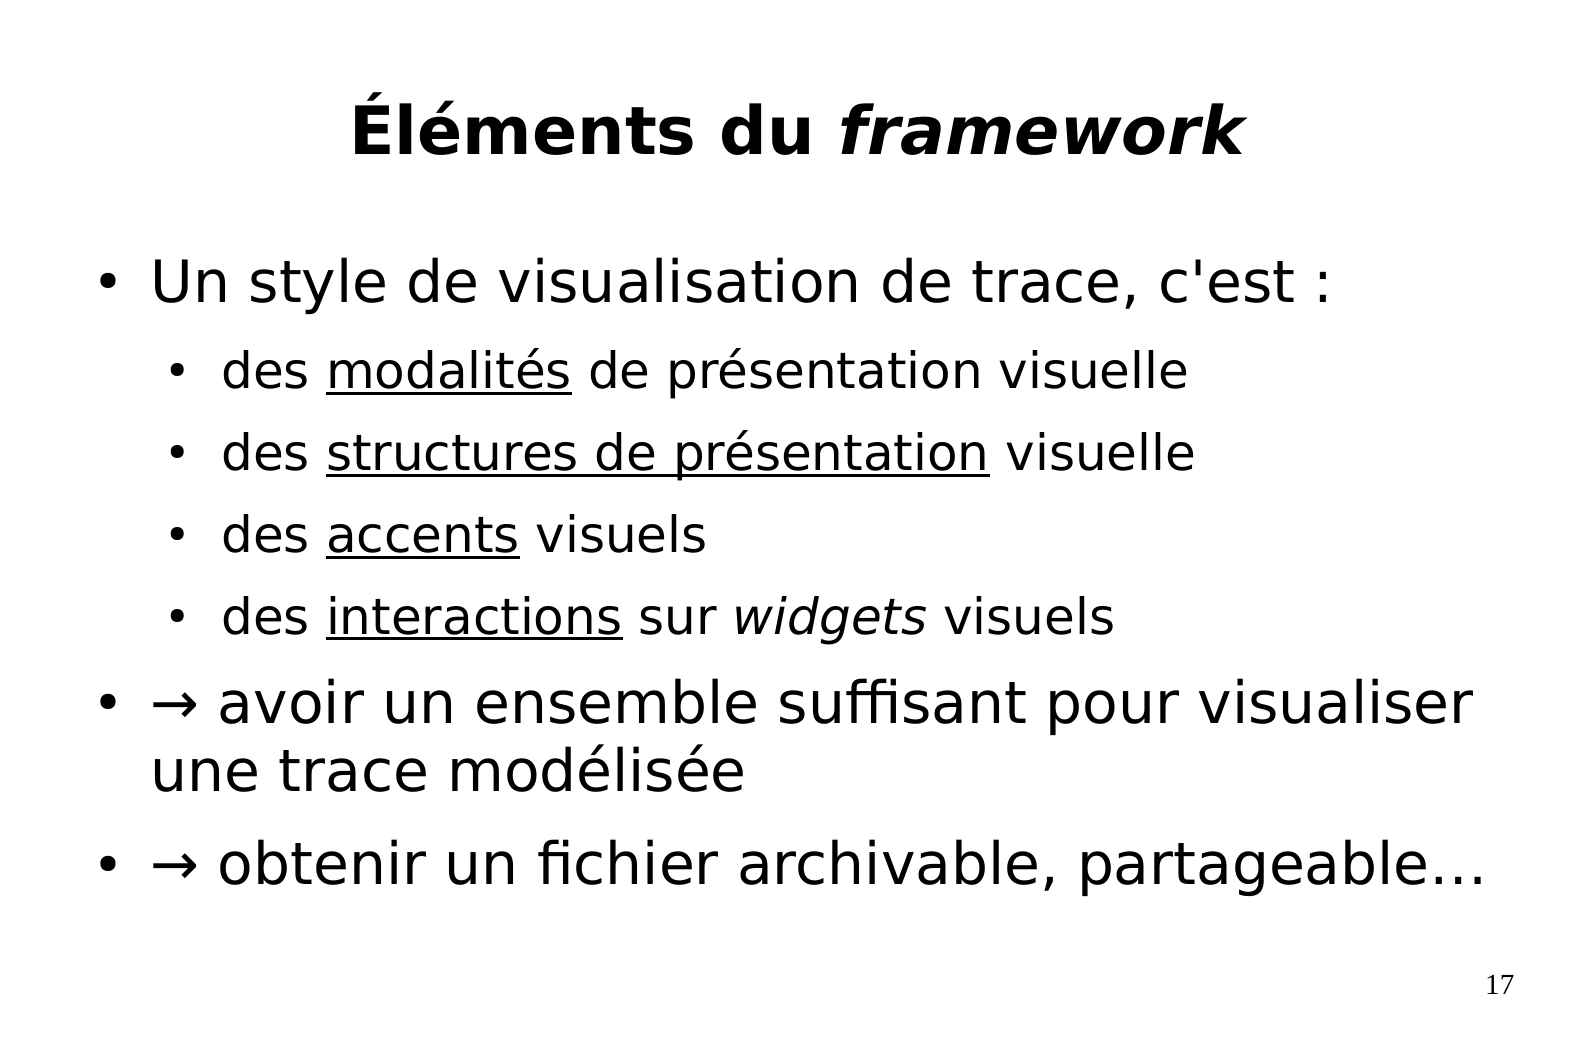

# Éléments du framework
Un style de visualisation de trace, c'est :
des modalités de présentation visuelle
des structures de présentation visuelle
des accents visuels
des interactions sur widgets visuels
→ avoir un ensemble suffisant pour visualiser une trace modélisée
→ obtenir un fichier archivable, partageable…
17